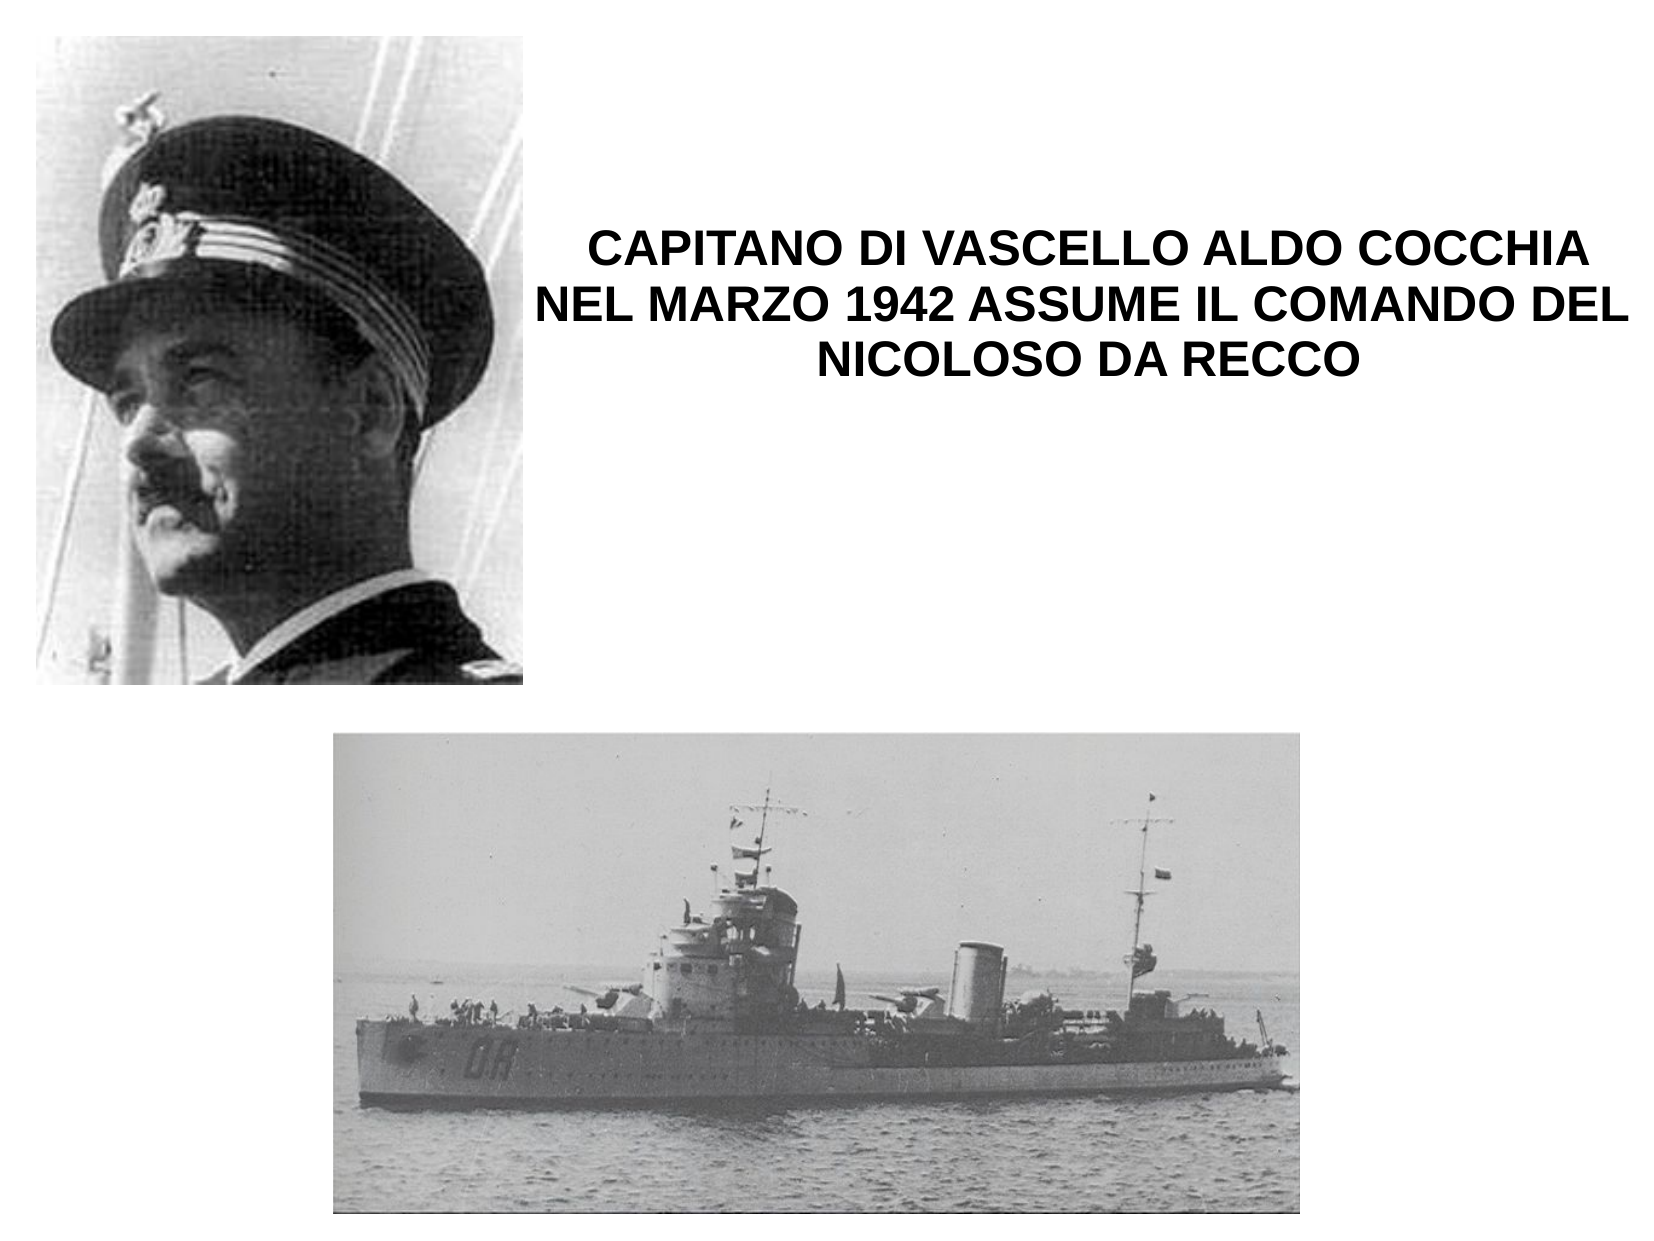

CAPITANO DI VASCELLO ALDO COCCHIA
NEL MARZO 1942 ASSUME IL COMANDO DEL
NICOLOSO DA RECCO